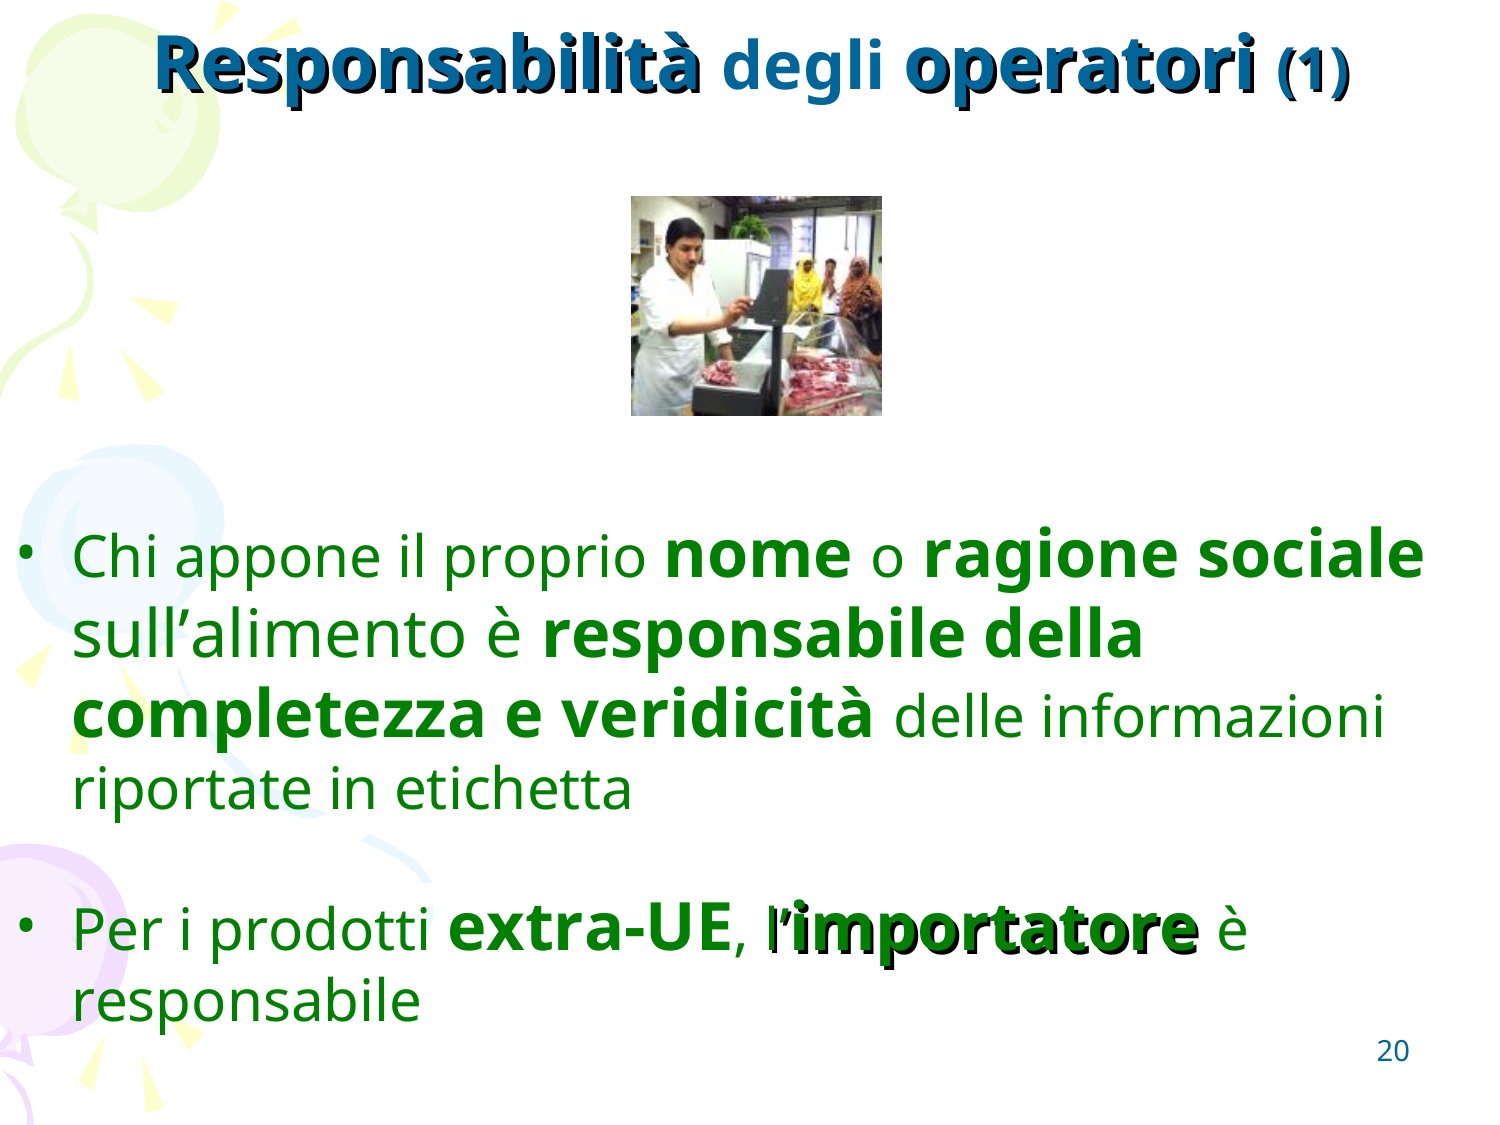

# Responsabilità degli operatori (1)
Chi appone il proprio nome o ragione sociale sull’alimento è responsabile della completezza e veridicità delle informazioni riportate in etichetta
Per i prodotti extra-UE, l’importatore è responsabile